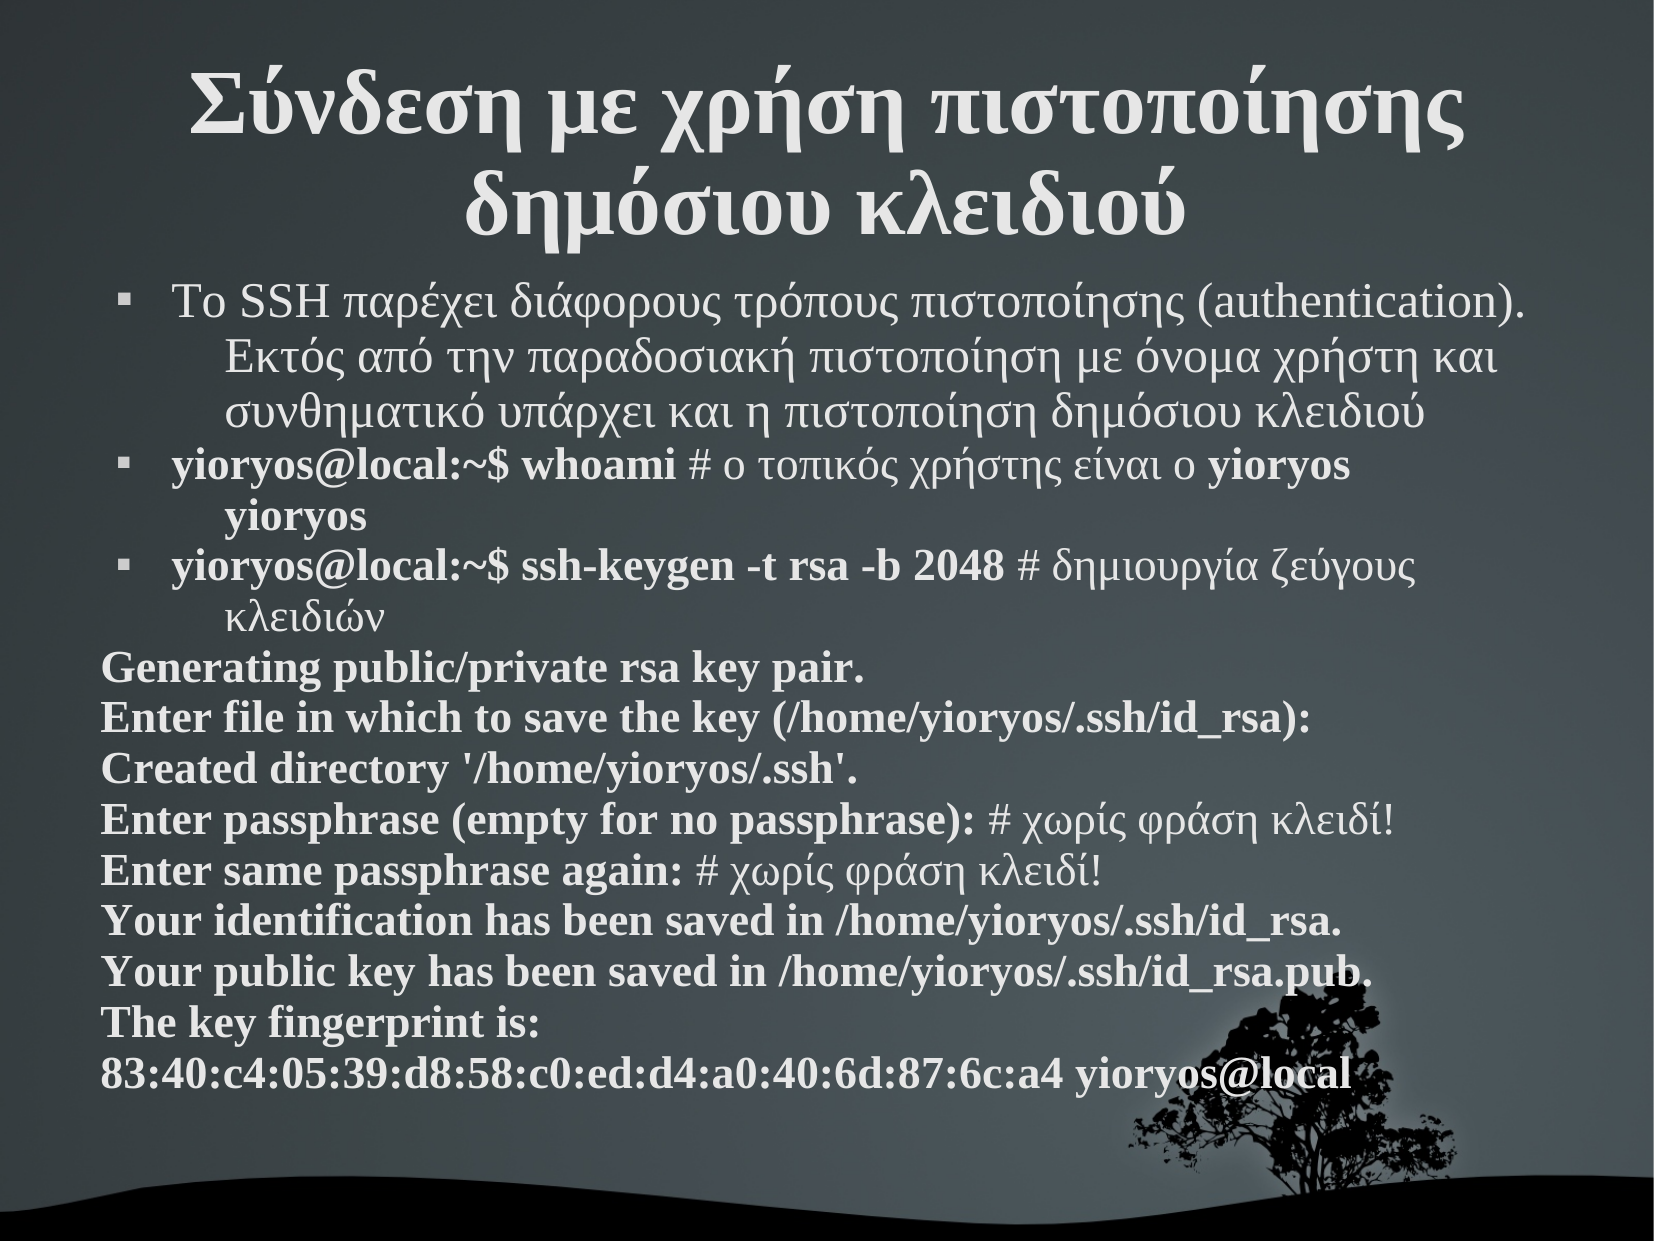

# Σύνδεση με χρήση πιστοποίησης δημόσιου κλειδιού
Το SSH παρέχει διάφορους τρόπους πιστοποίησης (authentication). Εκτός από την παραδοσιακή πιστοποίηση με όνομα χρήστη και συνθηματικό υπάρχει και η πιστοποίηση δημόσιου κλειδιού
yioryos@local:~$ whoami # ο τοπικός χρήστης είναι ο yioryos
yioryos
yioryos@local:~$ ssh-keygen -t rsa -b 2048 # δημιουργία ζεύγους κλειδιών
Generating public/private rsa key pair.
Enter file in which to save the key (/home/yioryos/.ssh/id_rsa):
Created directory '/home/yioryos/.ssh'.
Enter passphrase (empty for no passphrase): # χωρίς φράση κλειδί!
Enter same passphrase again: # χωρίς φράση κλειδί!
Your identification has been saved in /home/yioryos/.ssh/id_rsa.
Your public key has been saved in /home/yioryos/.ssh/id_rsa.pub.
The key fingerprint is:
83:40:c4:05:39:d8:58:c0:ed:d4:a0:40:6d:87:6c:a4 yioryos@local